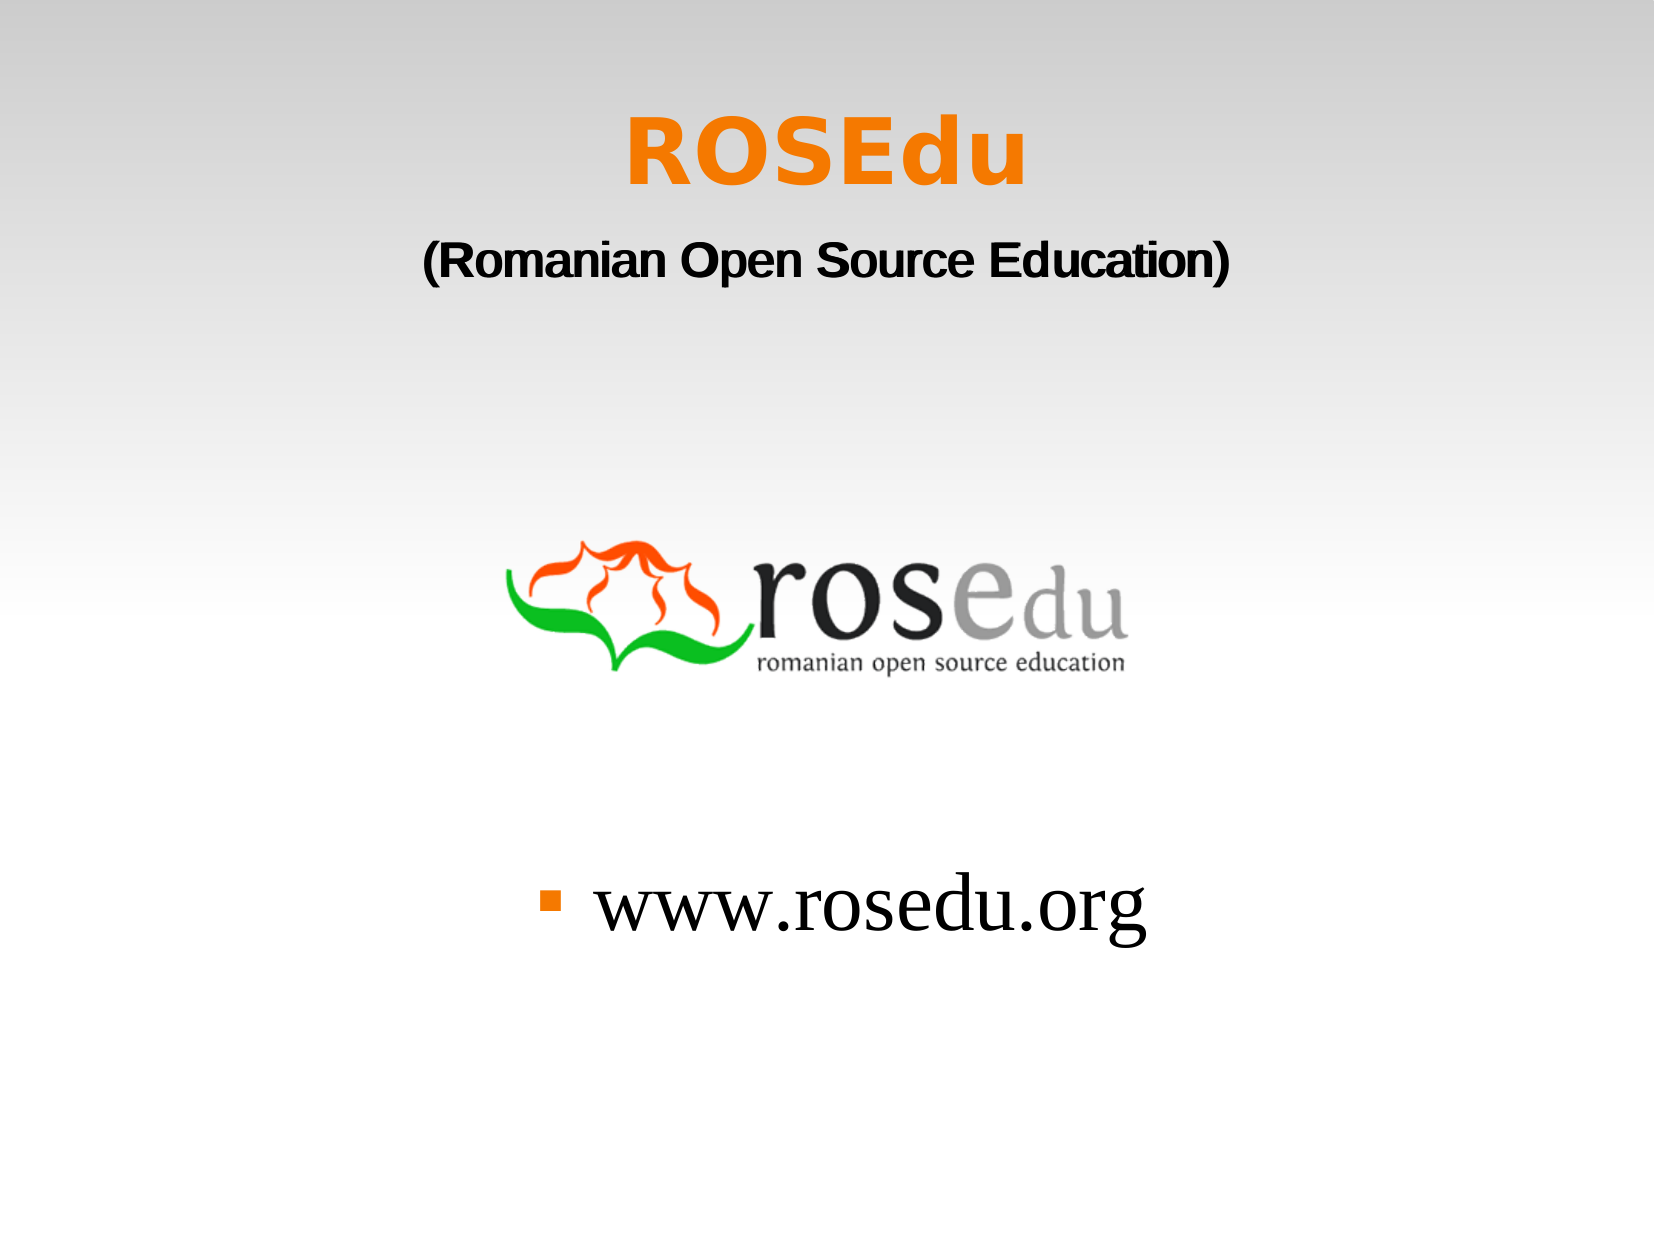

# ROSEdu
(Romanian Open Source Education)
(Romanian Open Source Education)
www.rosedu.org